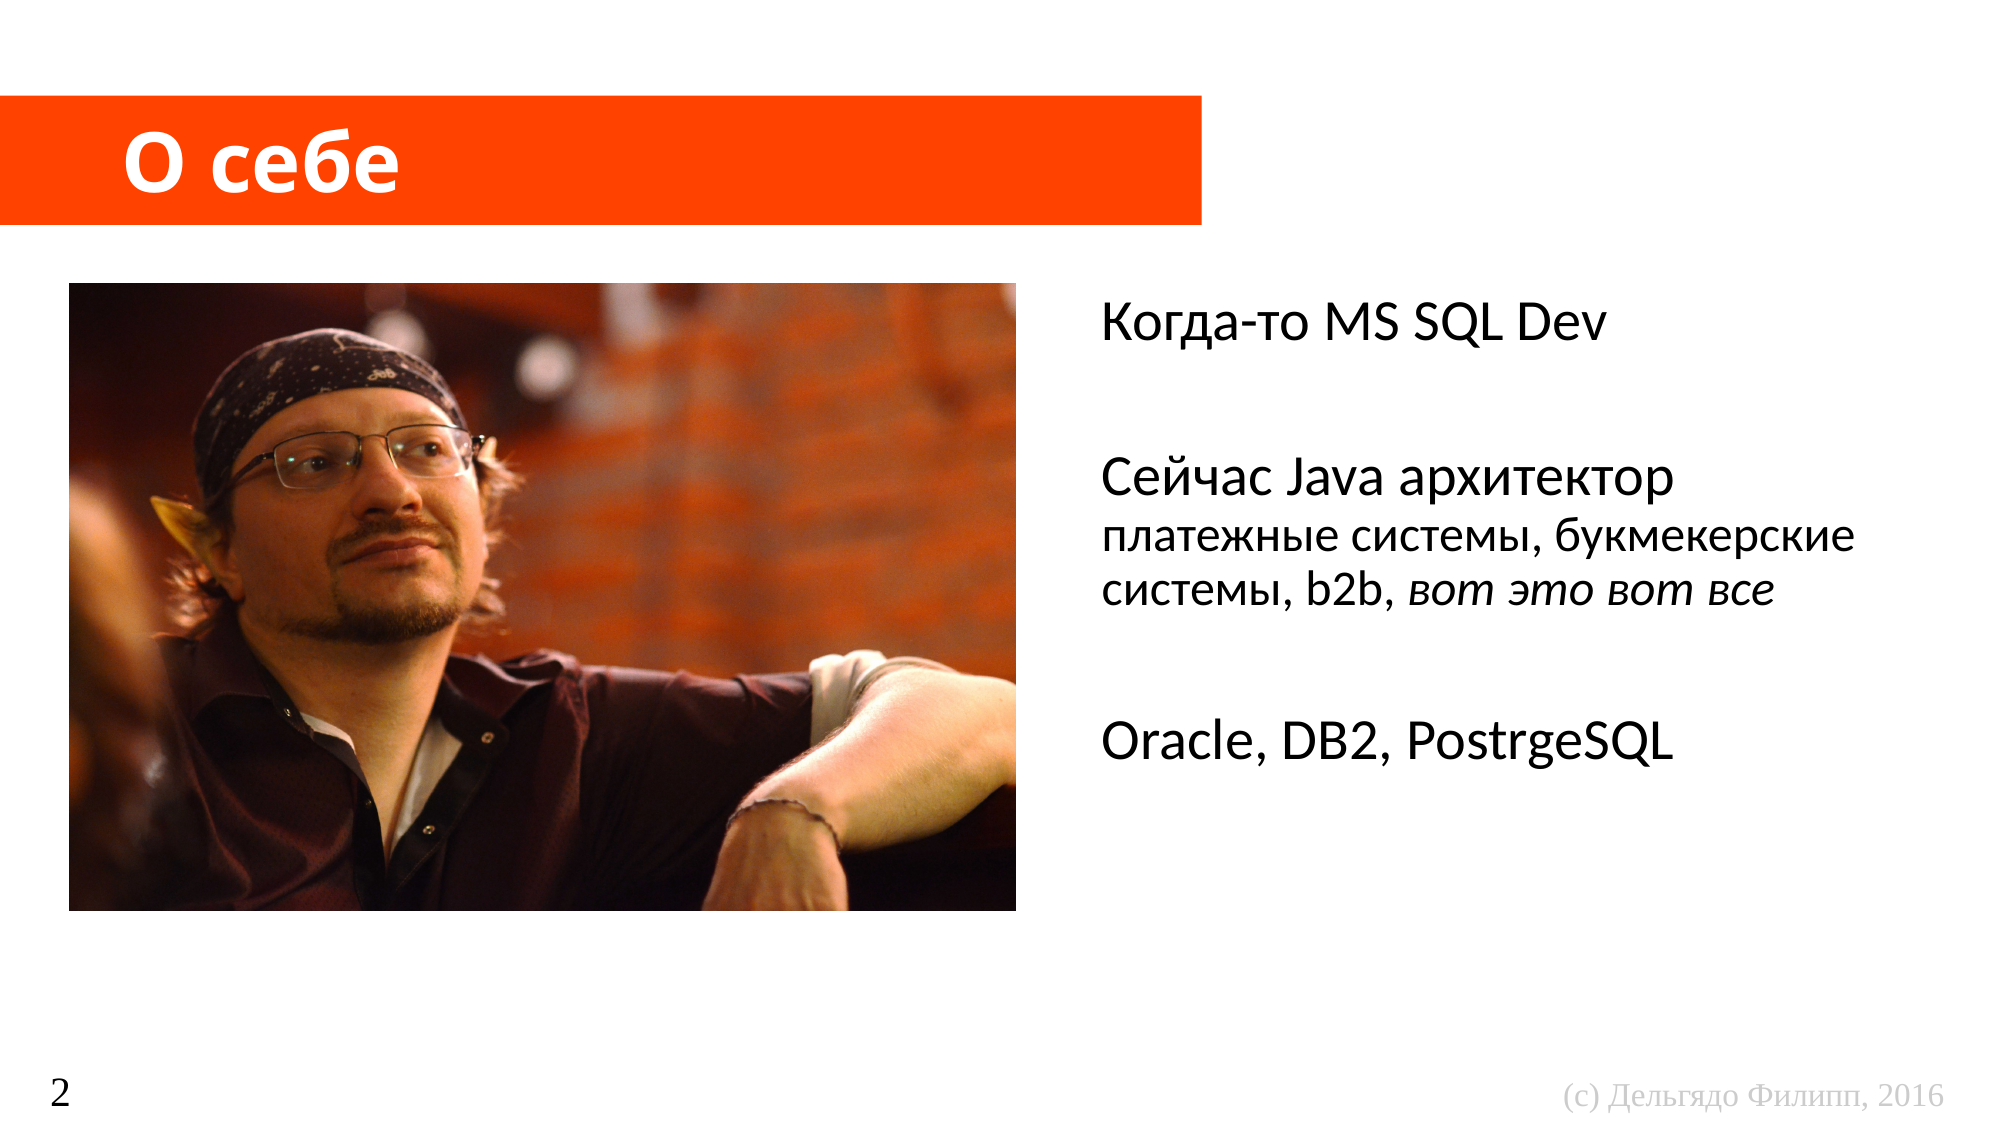

# О себе
Когда-то MS SQL Dev
Сейчас Java архитектор
платежные системы, букмекерские системы, b2b, вот это вот все
Oracle, DB2, PostrgeSQL
2
(c) Дельгядо Филипп, 2016